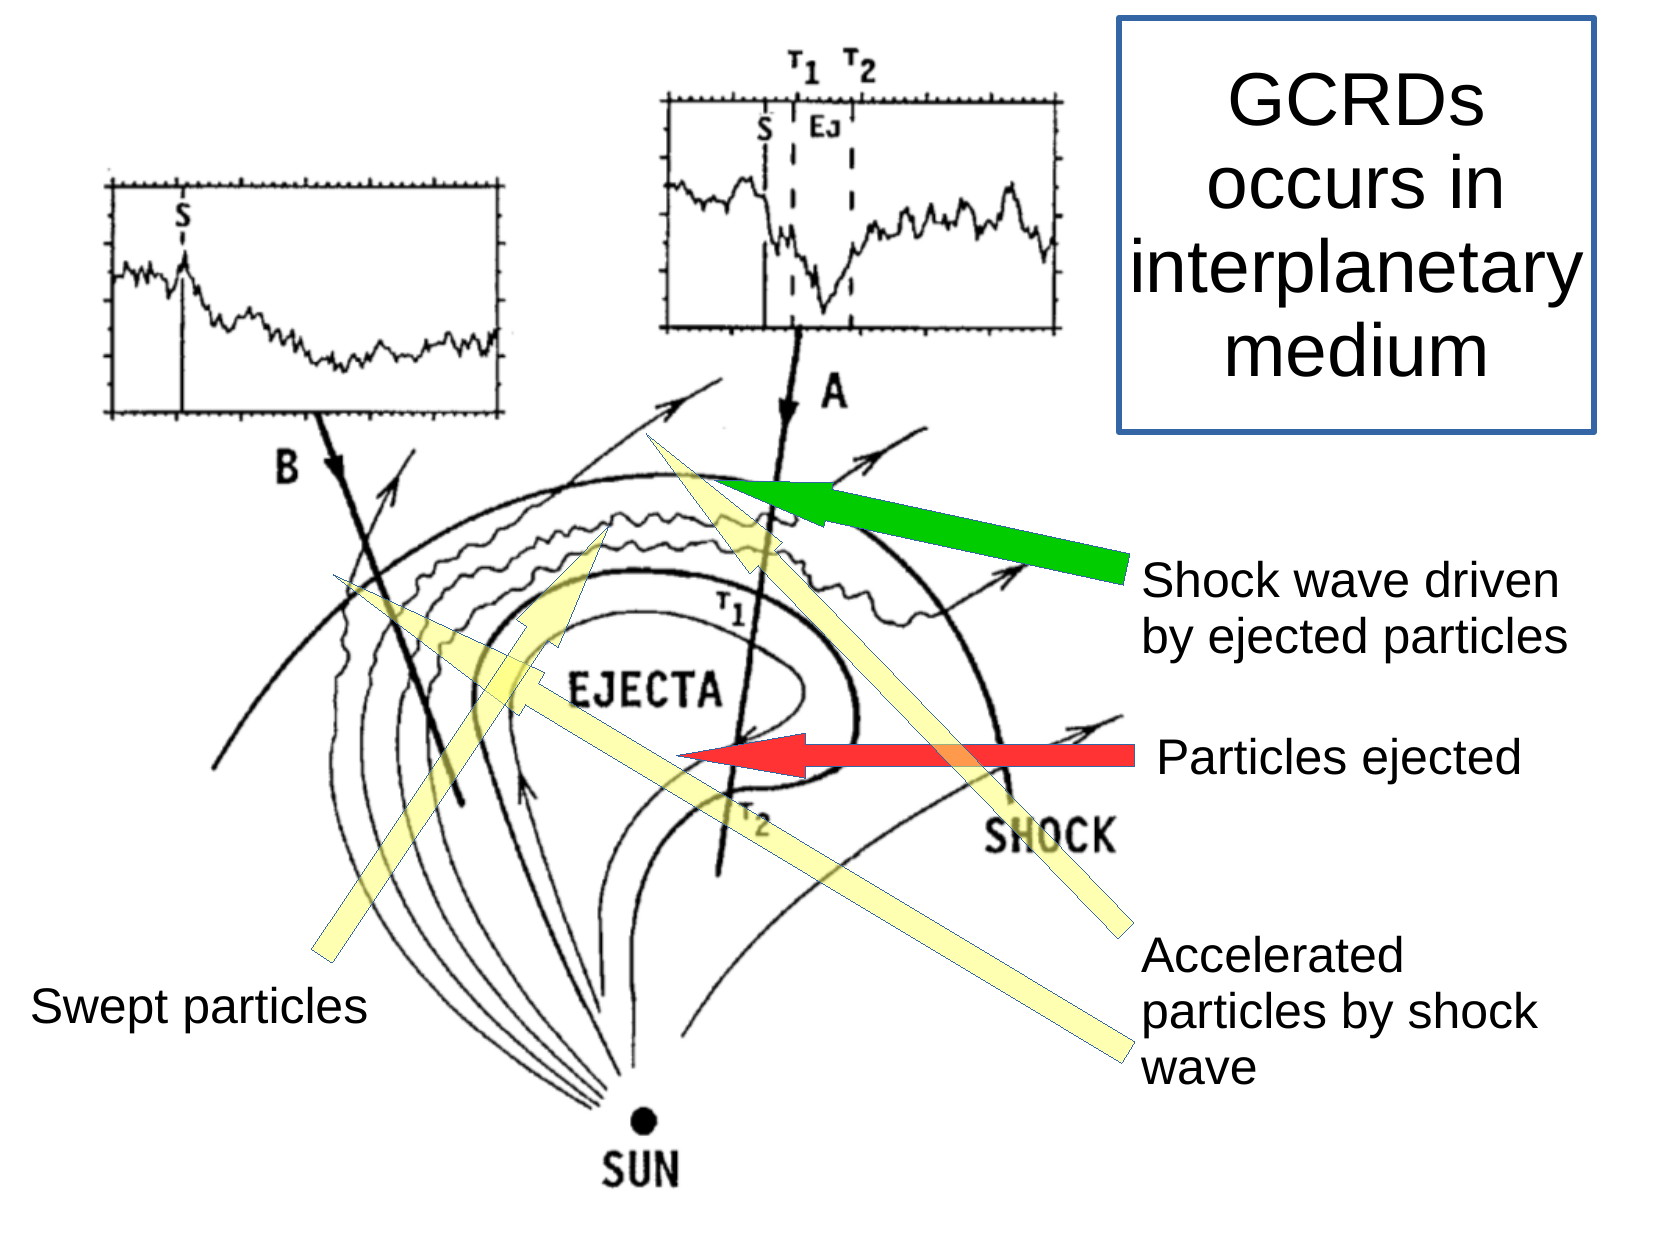

# GCRDs occurs in interplanetary medium
Shock wave driven
by ejected particles
Particles ejected
Accelerated particles by shock wave
Swept particles